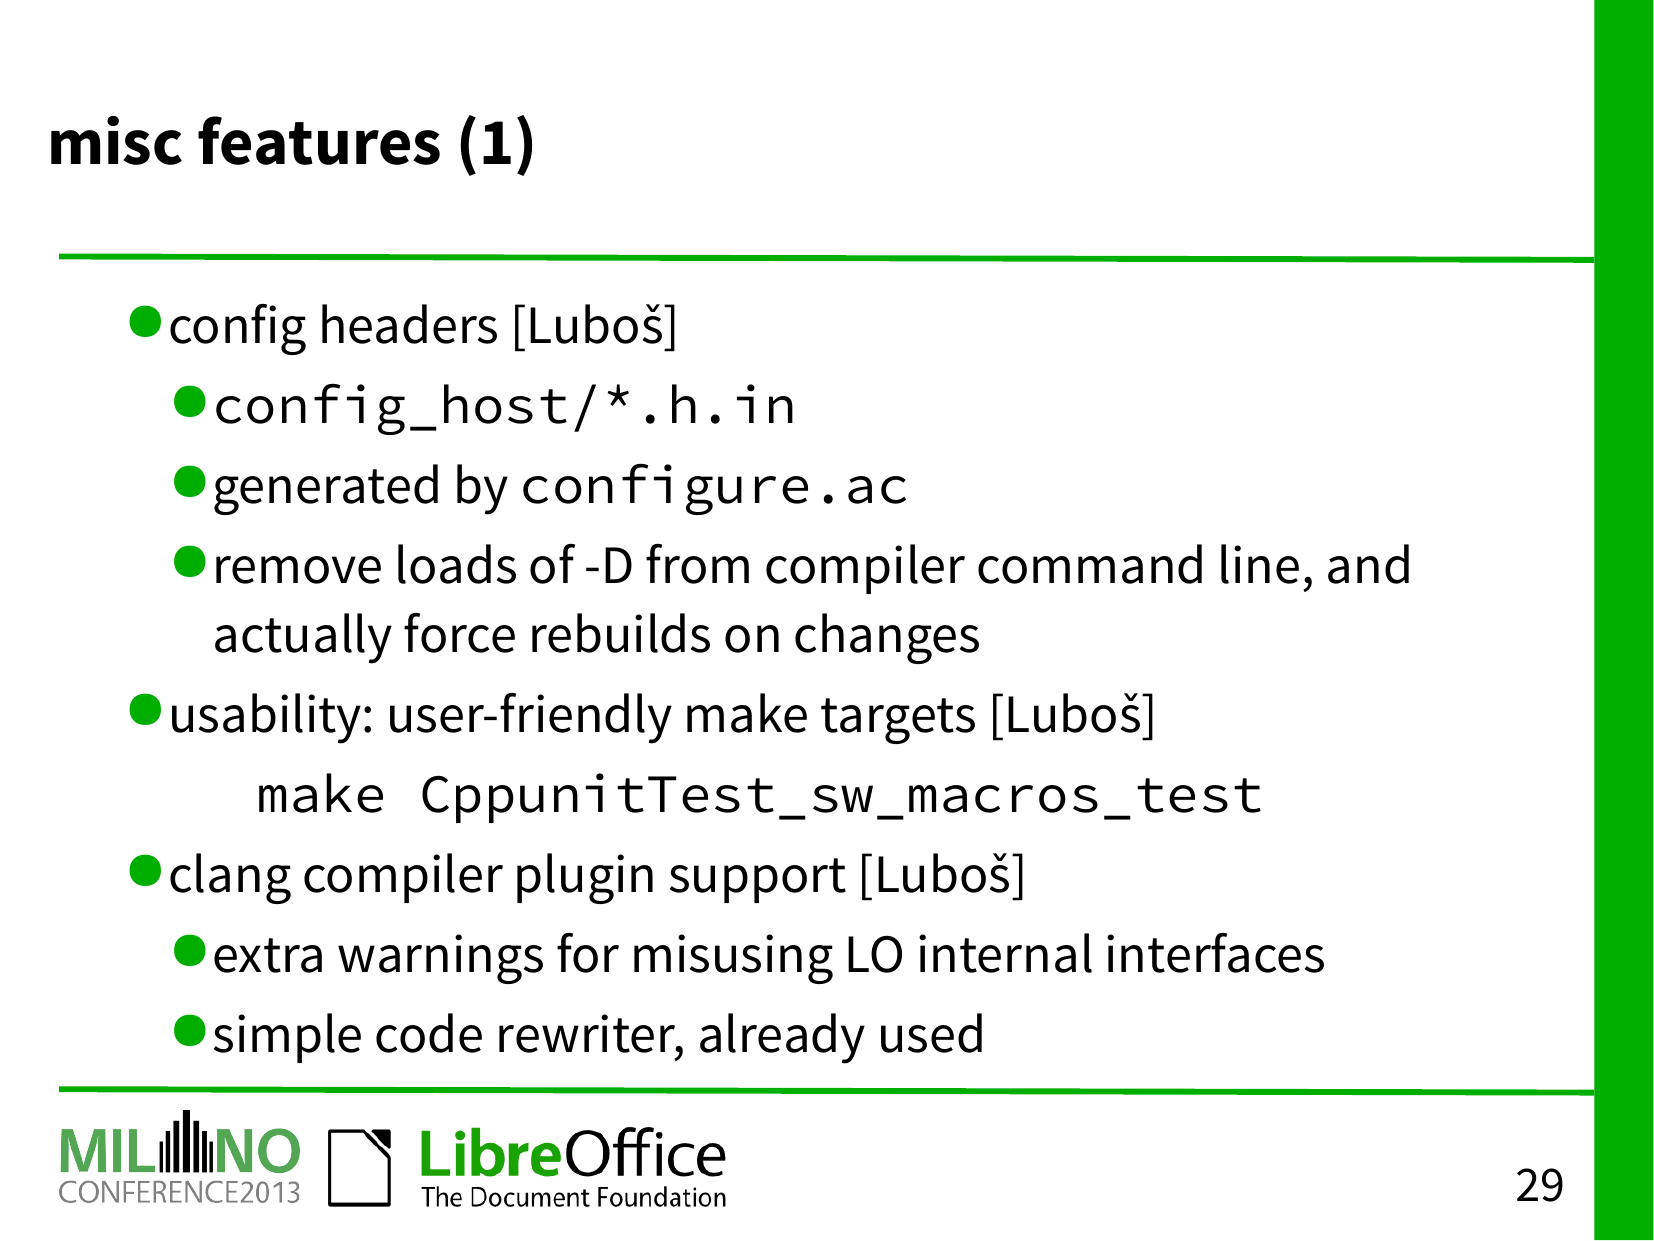

# misc features (1)
config headers [Luboš]
config_host/*.h.in
generated by configure.ac
remove loads of -D from compiler command line, and actually force rebuilds on changes
usability: user-friendly make targets [Luboš]
make CppunitTest_sw_macros_test
clang compiler plugin support [Luboš]
extra warnings for misusing LO internal interfaces
simple code rewriter, already used
29